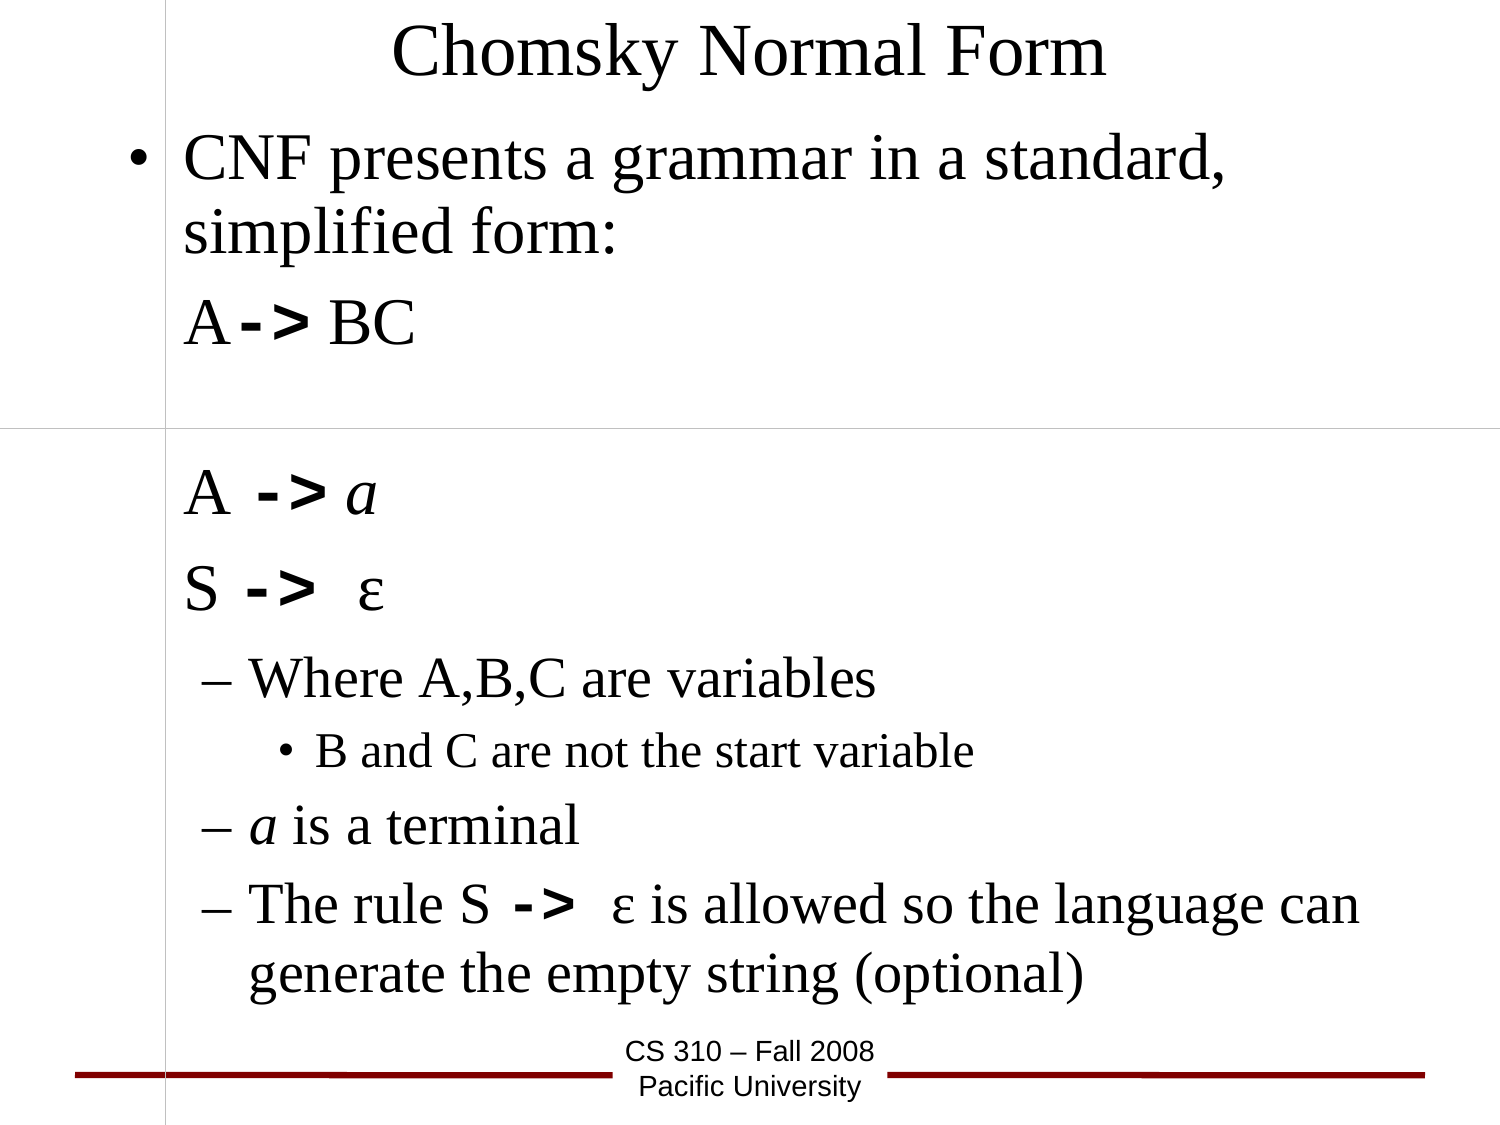

# Chomsky Normal Form
CNF presents a grammar in a standard, simplified form:
	A-> BC
	A -> a
	S -> ε
Where A,B,C are variables
B and C are not the start variable
a is a terminal
The rule S -> ε is allowed so the language can generate the empty string (optional)‏